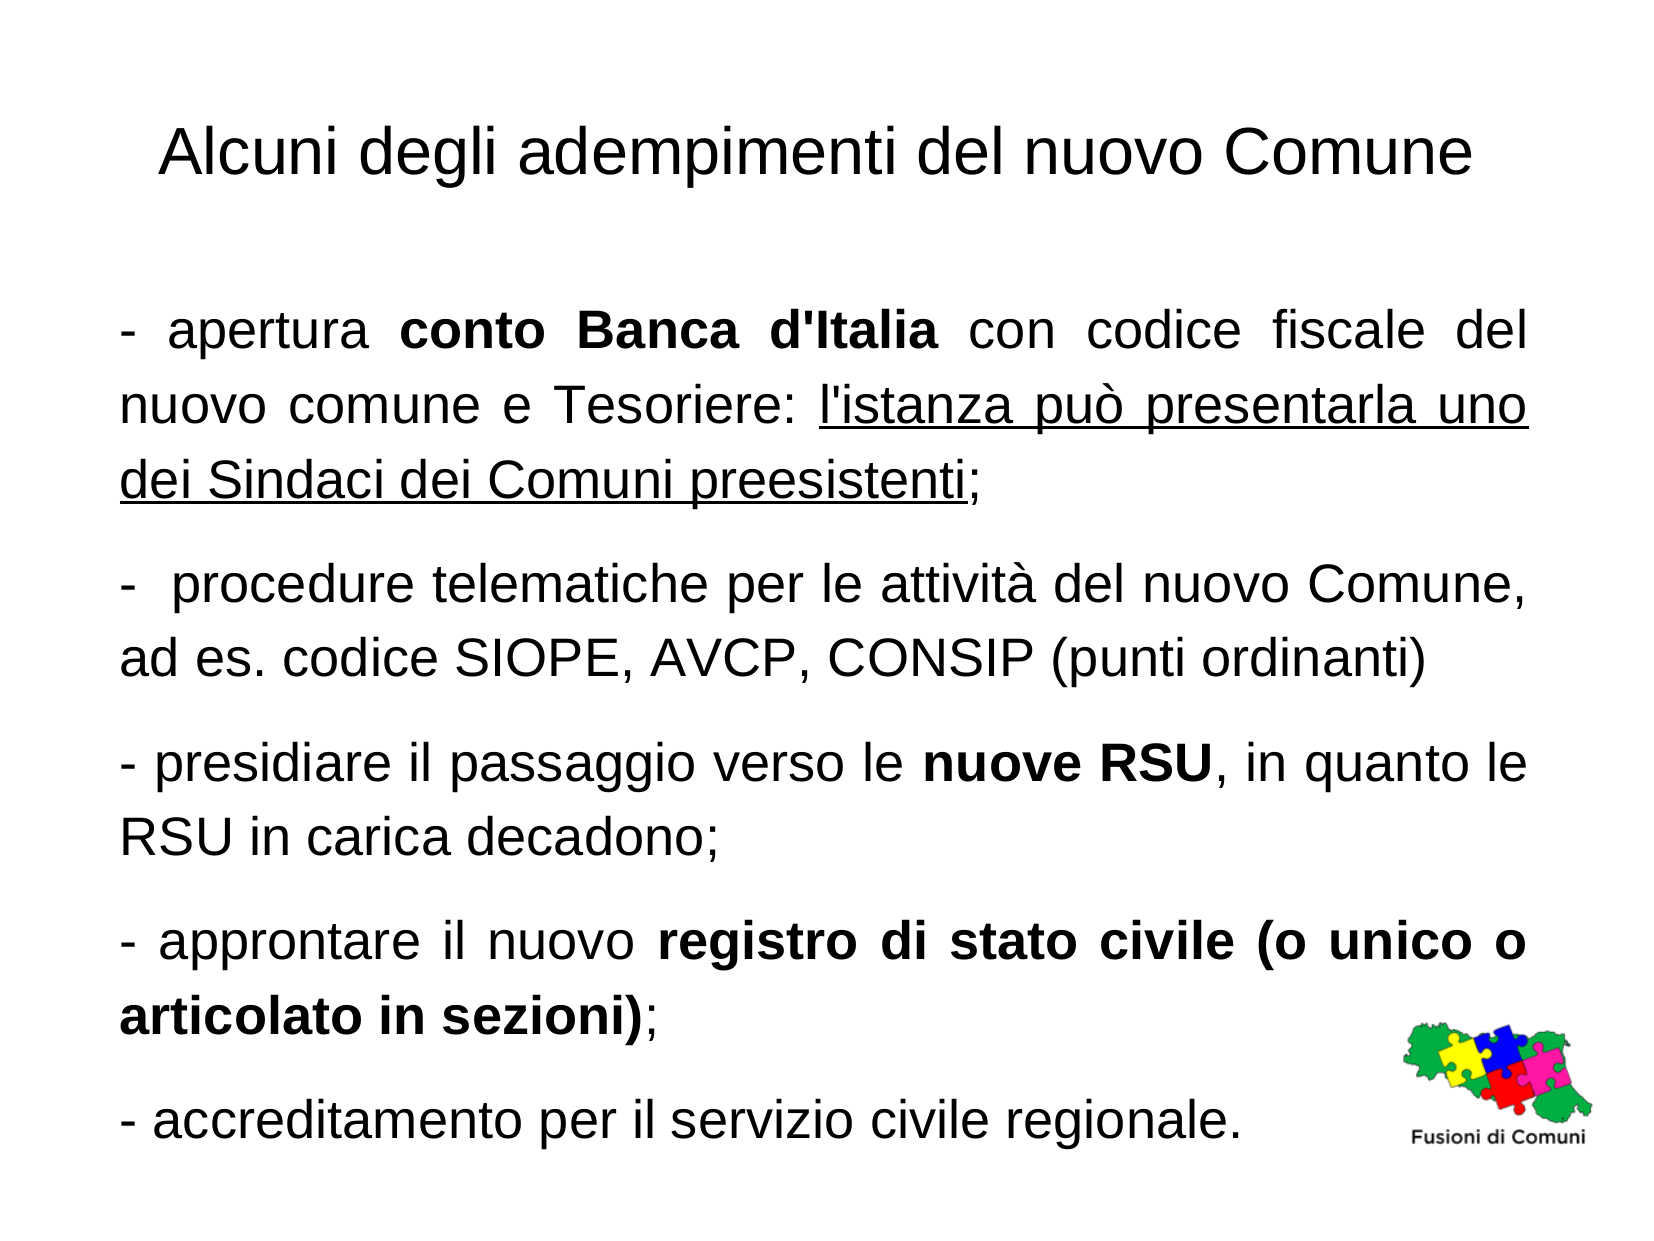

# Alcuni degli adempimenti del nuovo Comune
- apertura conto Banca d'Italia con codice fiscale del nuovo comune e Tesoriere: l'istanza può presentarla uno dei Sindaci dei Comuni preesistenti;
- procedure telematiche per le attività del nuovo Comune, ad es. codice SIOPE, AVCP, CONSIP (punti ordinanti)
- presidiare il passaggio verso le nuove RSU, in quanto le RSU in carica decadono;
- approntare il nuovo registro di stato civile (o unico o articolato in sezioni);
- accreditamento per il servizio civile regionale.